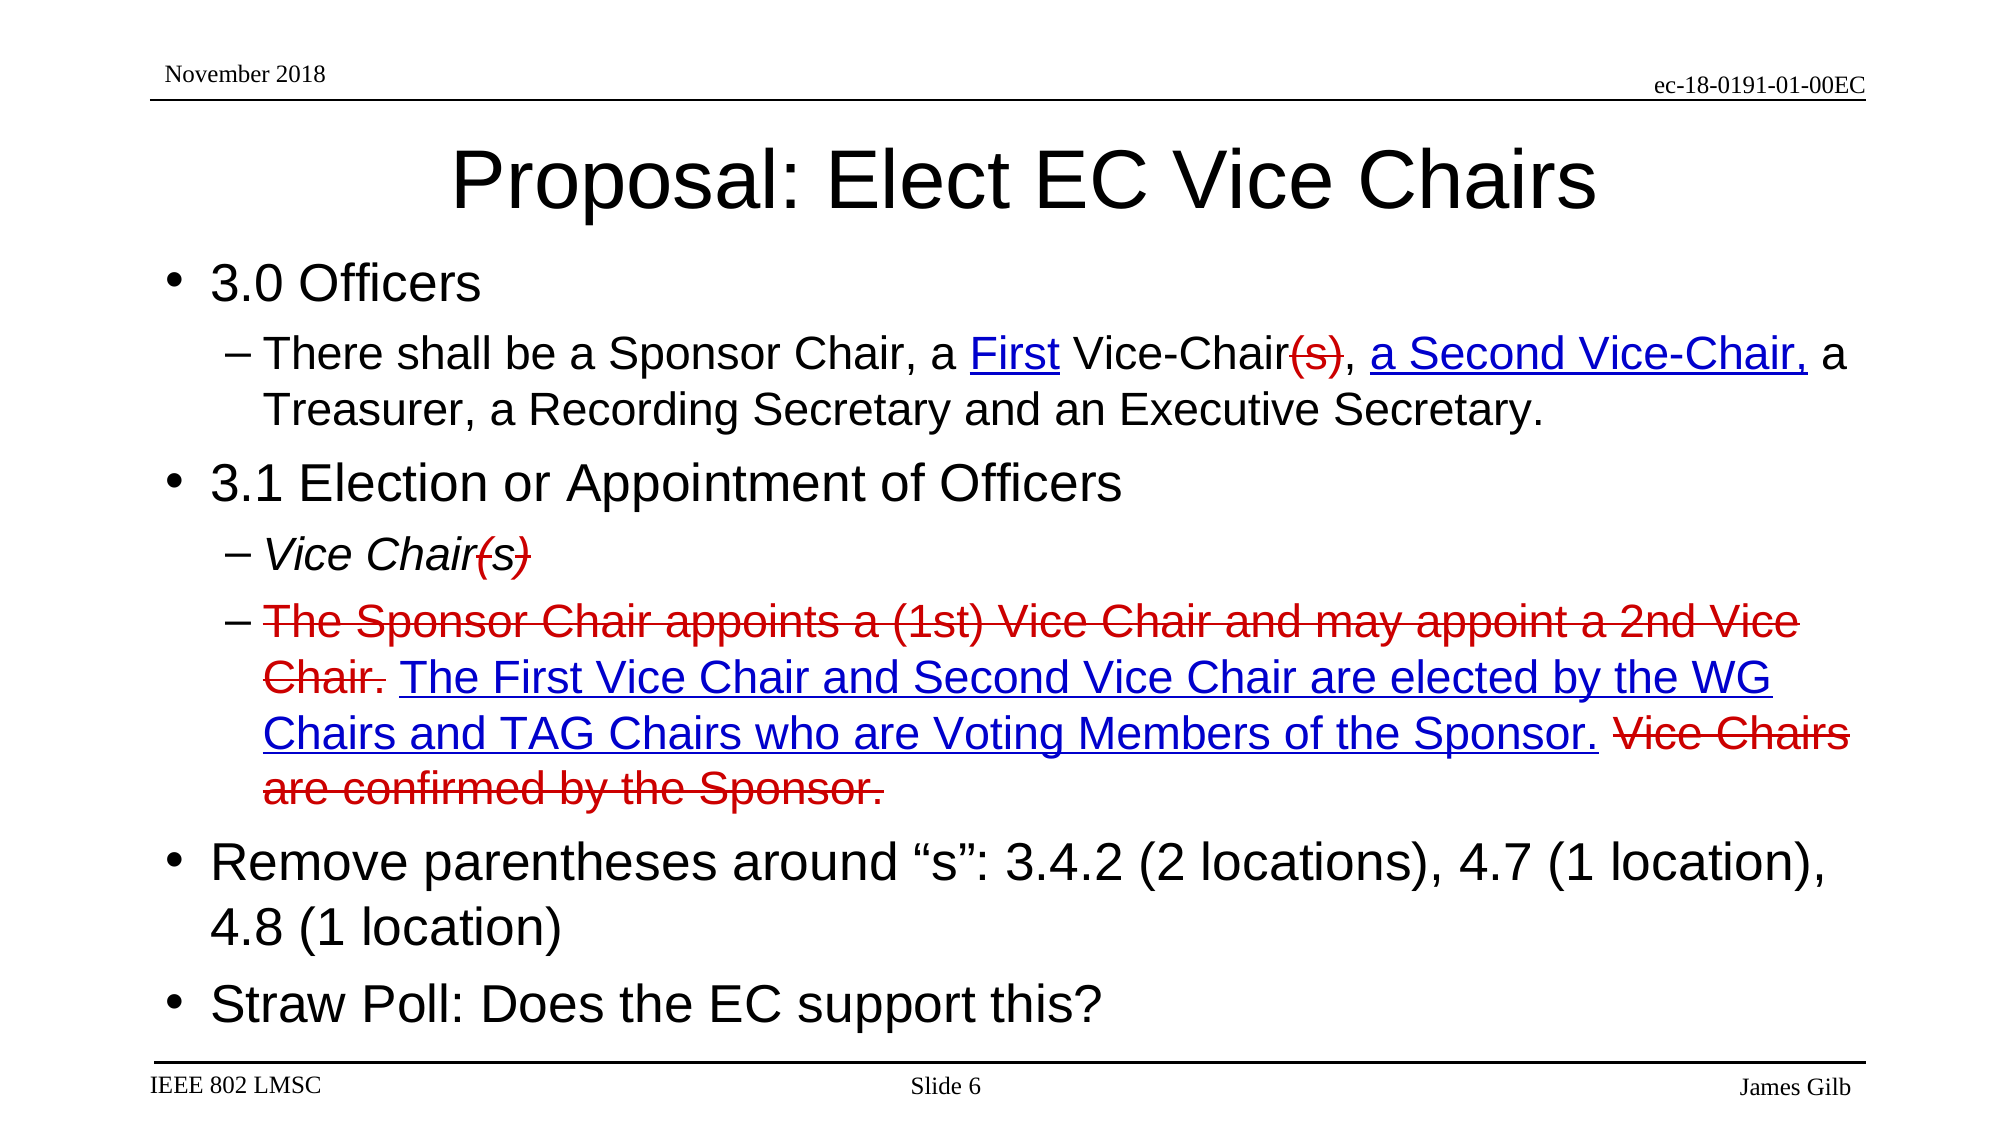

# Proposal: Elect EC Vice Chairs
3.0 Officers
There shall be a Sponsor Chair, a First Vice-Chair(s), a Second Vice-Chair, a Treasurer, a Recording Secretary and an Executive Secretary.
3.1 Election or Appointment of Officers
Vice Chair(s)
The Sponsor Chair appoints a (1st) Vice Chair and may appoint a 2nd Vice Chair. The First Vice Chair and Second Vice Chair are elected by the WG Chairs and TAG Chairs who are Voting Members of the Sponsor. Vice Chairs are confirmed by the Sponsor.
Remove parentheses around “s”: 3.4.2 (2 locations), 4.7 (1 location), 4.8 (1 location)
Straw Poll: Does the EC support this?
6